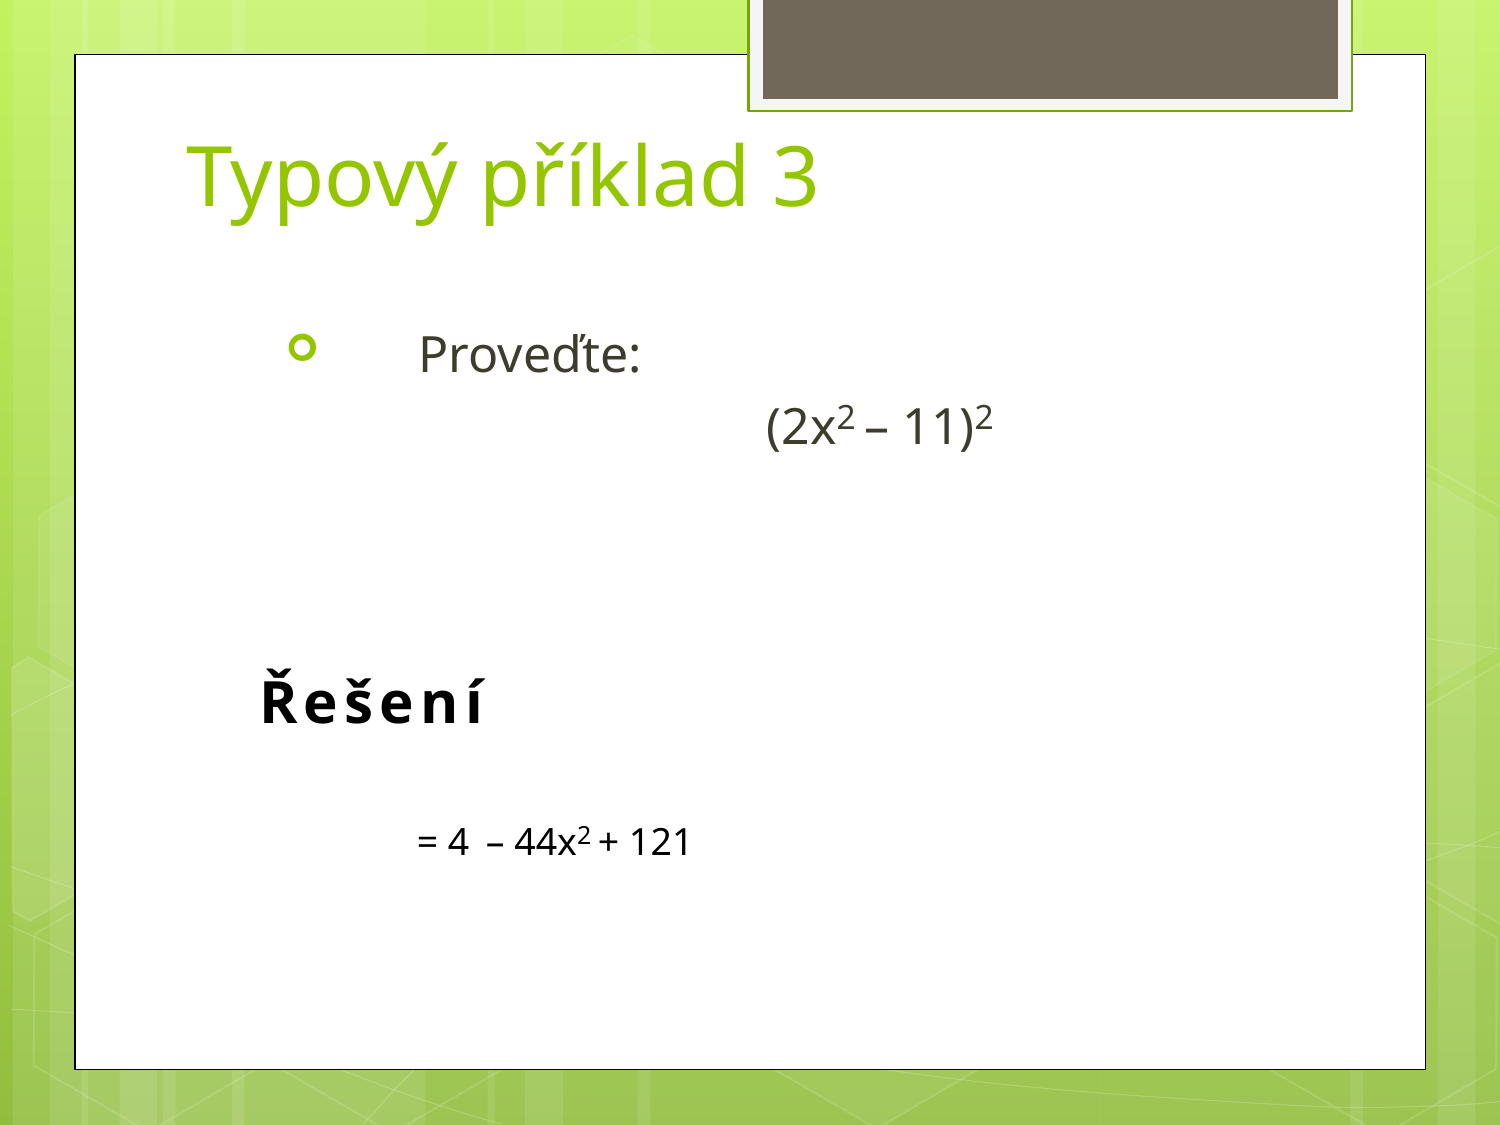

# Typový příklad 3
Proveďte:
 (2x2 – 11)2
Řešení
 = 4 – 44x2 + 121